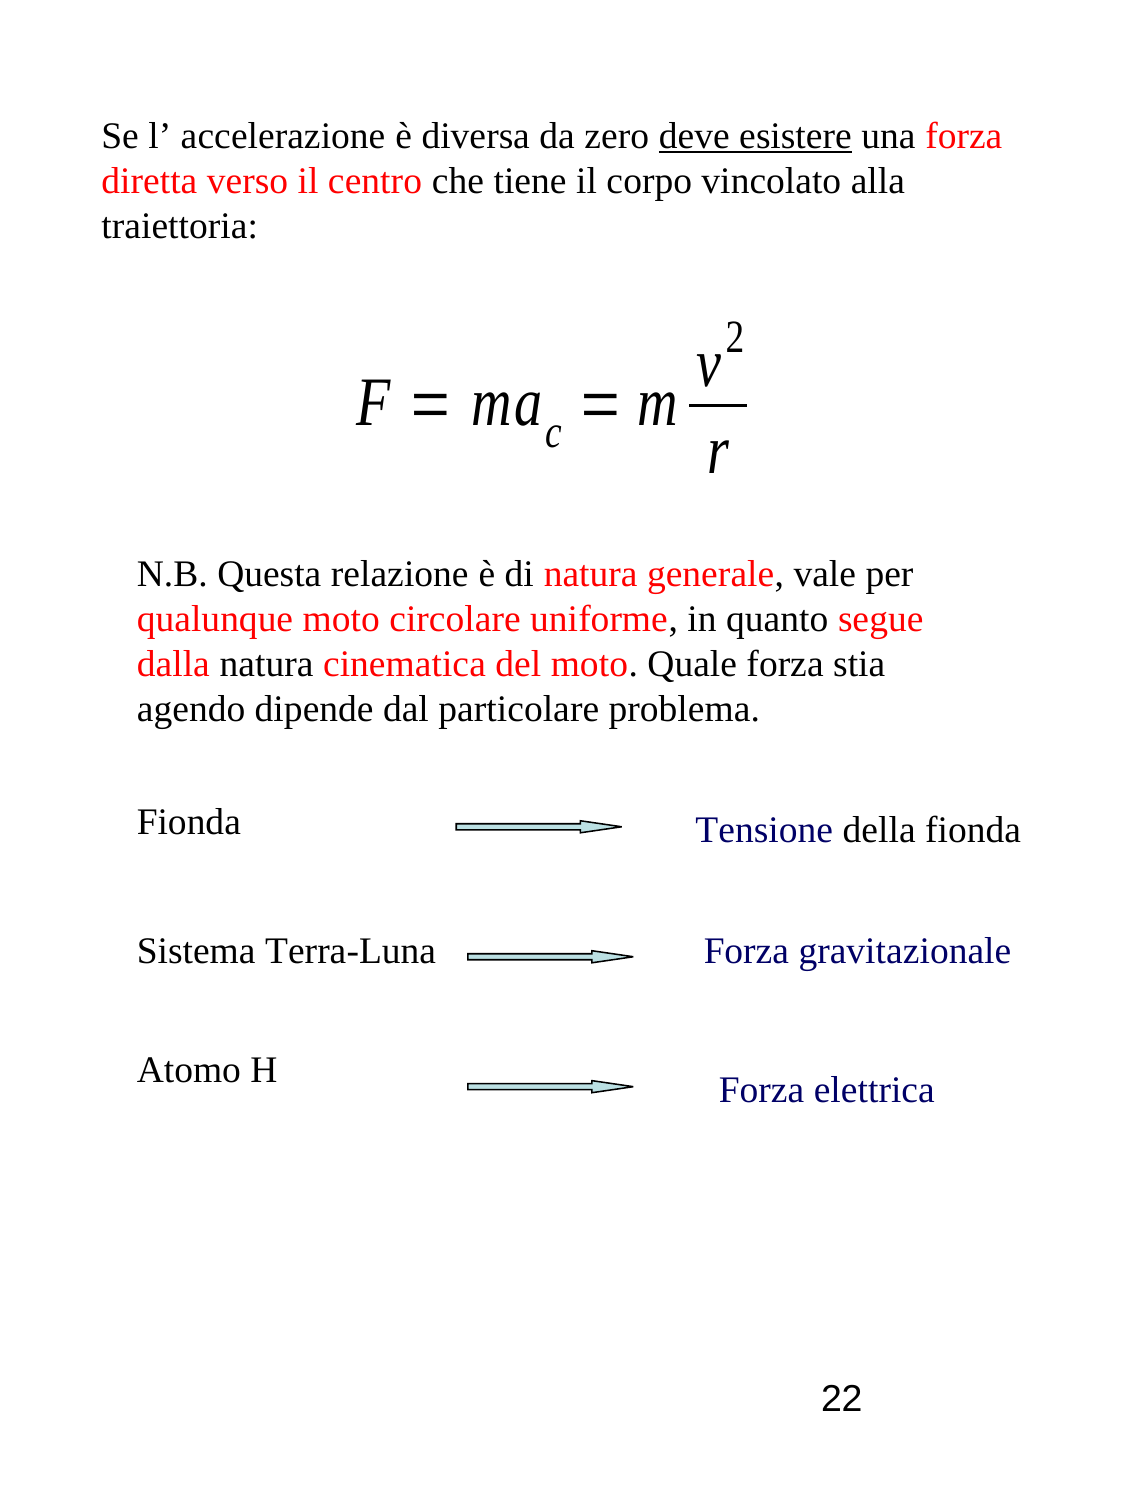

Se l’ accelerazione è diversa da zero deve esistere una forza
diretta verso il centro che tiene il corpo vincolato alla
traiettoria:
N.B. Questa relazione è di natura generale, vale per
qualunque moto circolare uniforme, in quanto segue
dalla natura cinematica del moto. Quale forza stia
agendo dipende dal particolare problema.
Fionda
Tensione della fionda
Sistema Terra-Luna
Forza gravitazionale
Atomo H
Forza elettrica
P1 Principi della Dinamica
22